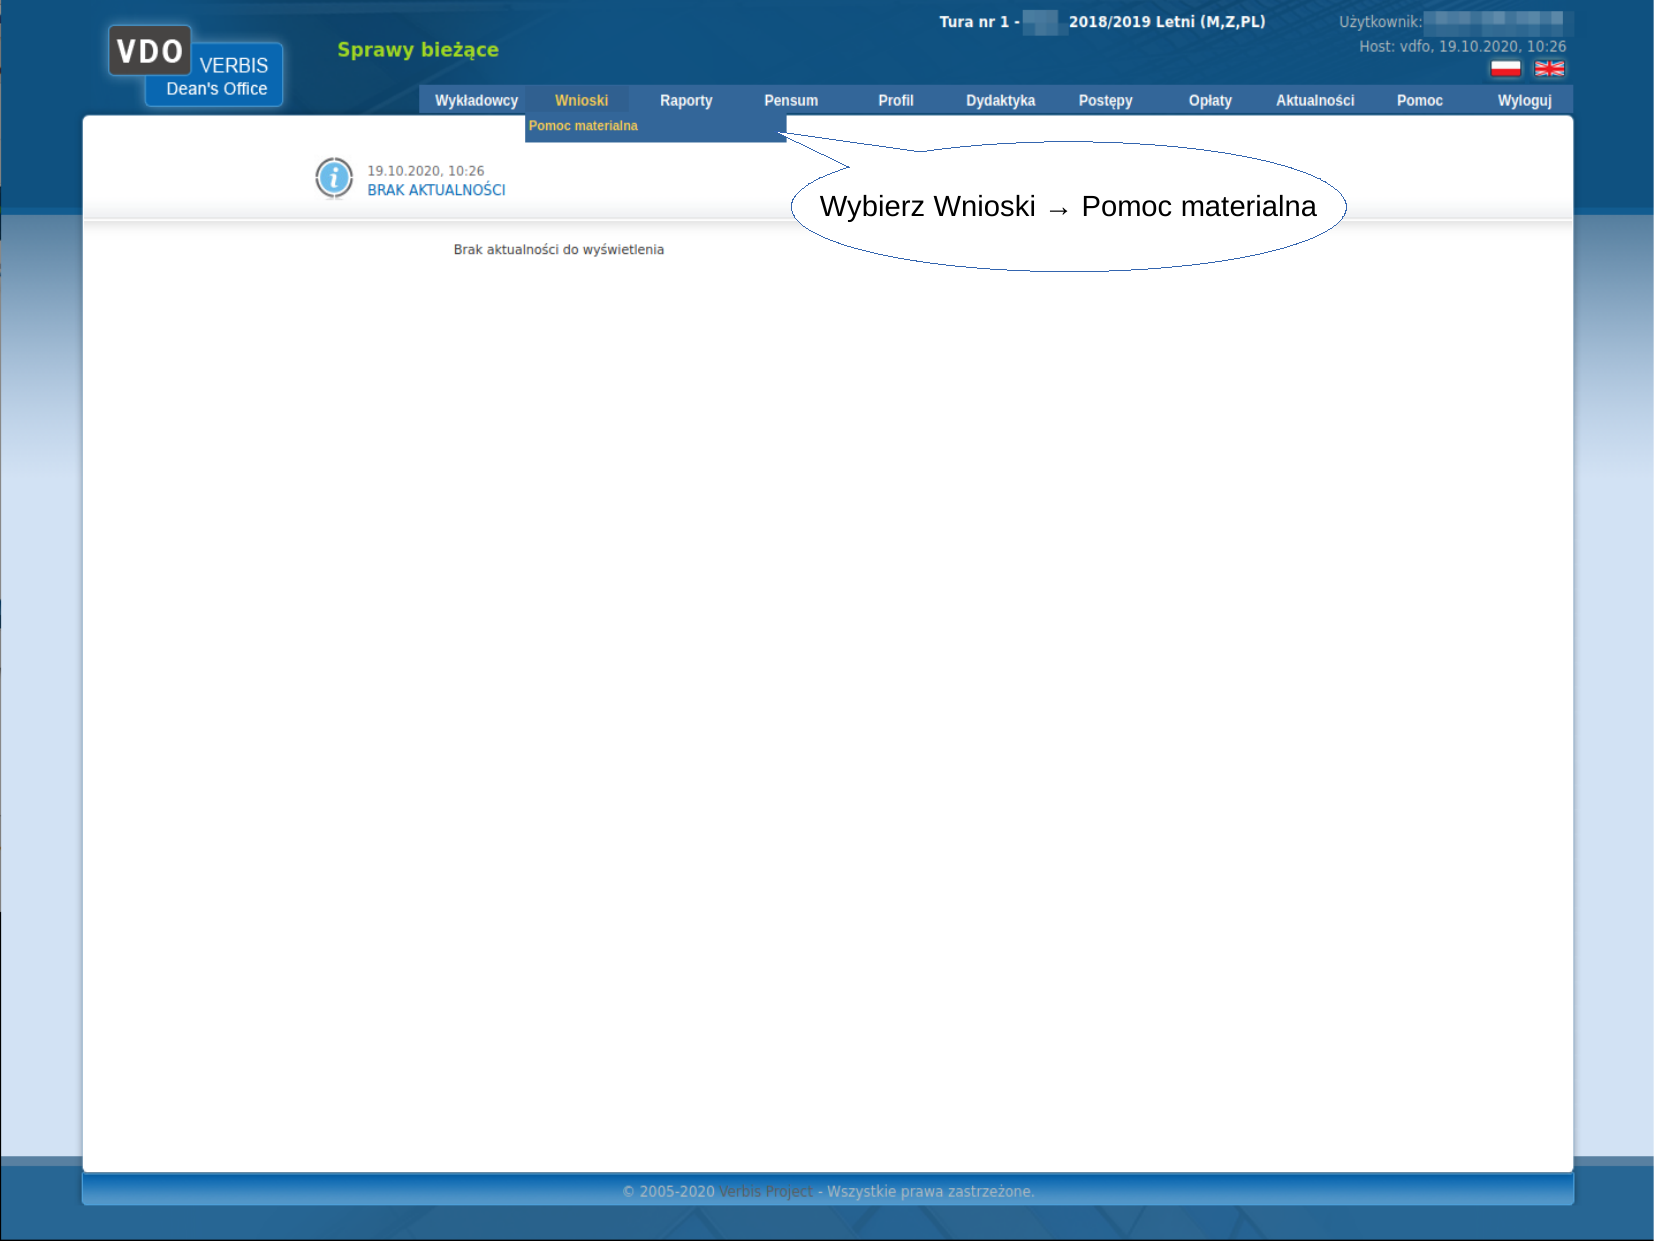

Wybierz Wnioski → Pomoc materialna
© 2020 Verbis - wszystkie prawa zastrzeżone